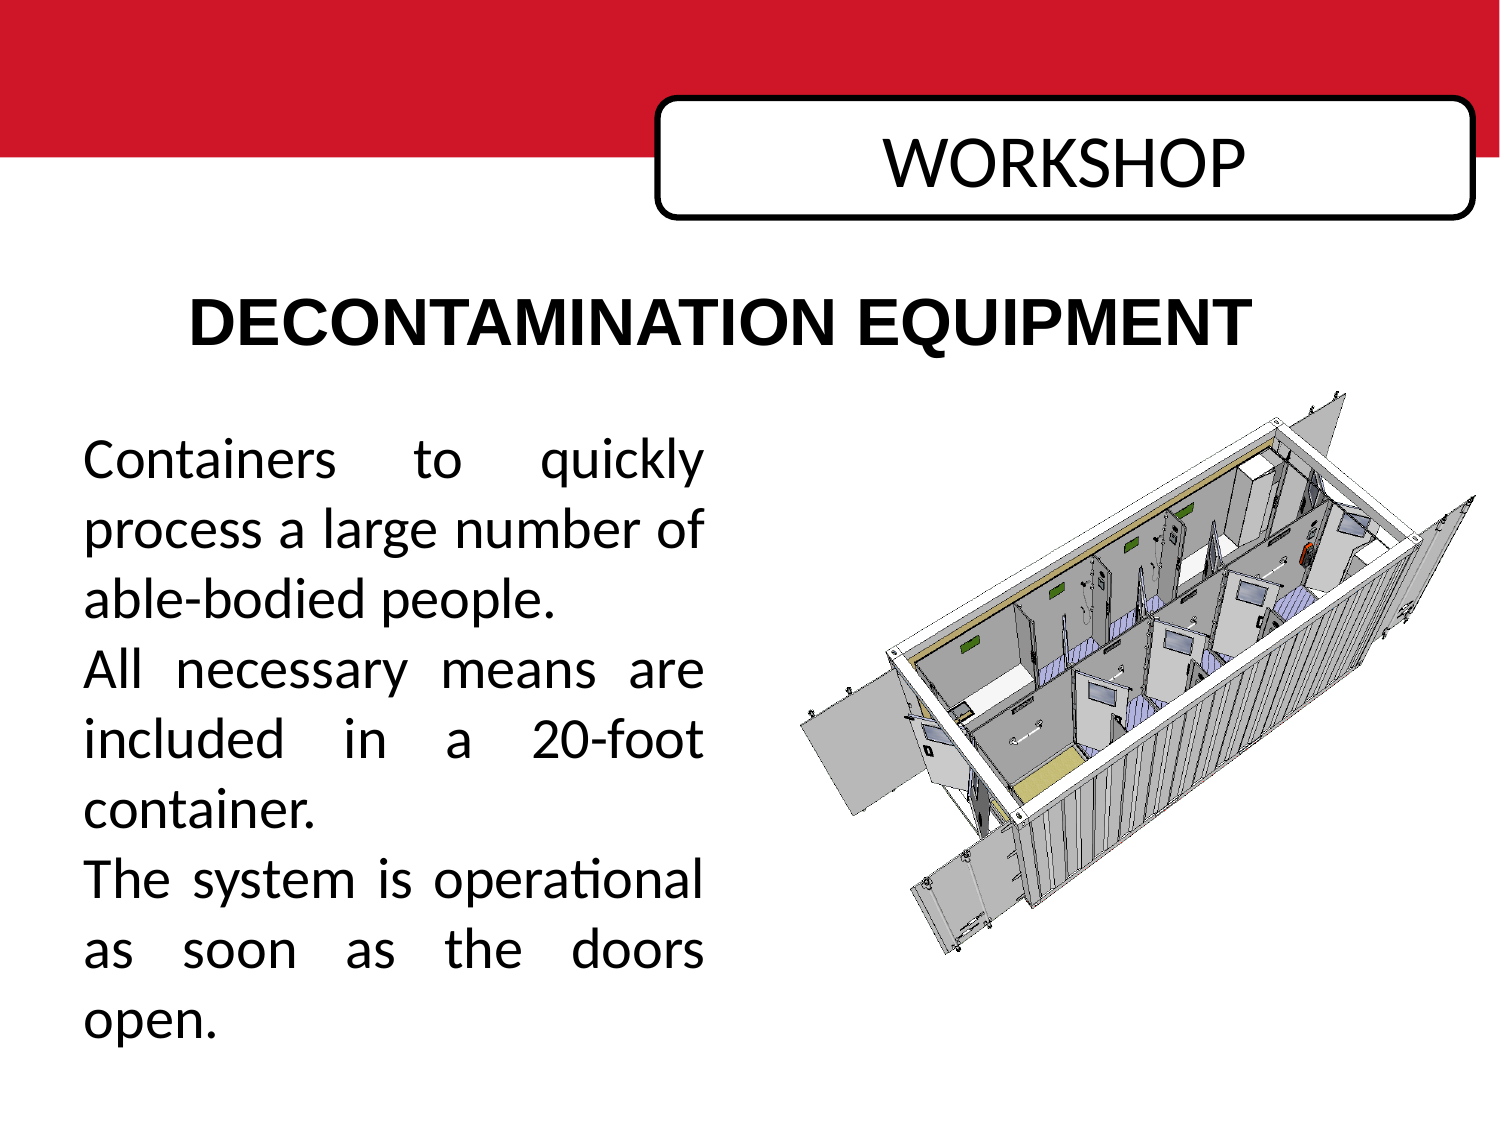

WORKSHOP
 DECONTAMINATION EQUIPMENT
Containers to quickly process a large number of able-bodied people.
All necessary means are included in a 20-foot container.
The system is operational as soon as the doors open.
DATE